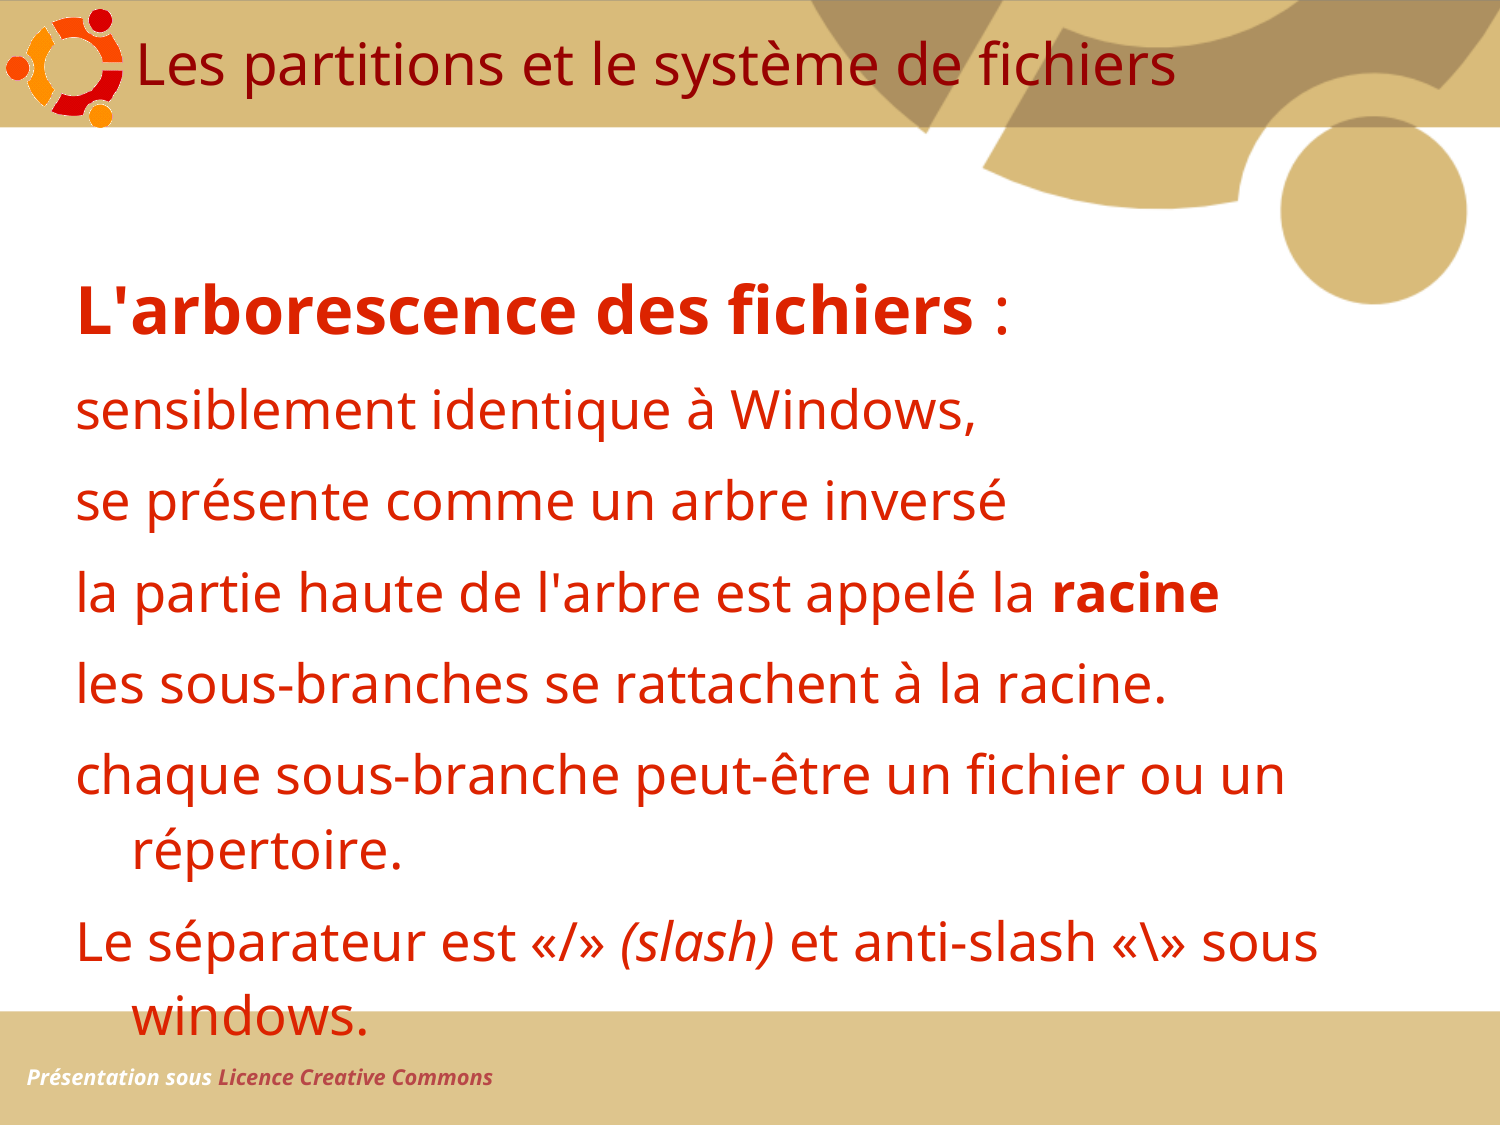

# Les partitions et le système de fichiers
L'arborescence des fichiers :
sensiblement identique à Windows,
se présente comme un arbre inversé
la partie haute de l'arbre est appelé la racine
les sous-branches se rattachent à la racine.
chaque sous-branche peut-être un fichier ou un répertoire.
Le séparateur est «/» (slash) et anti-slash «\» sous windows.